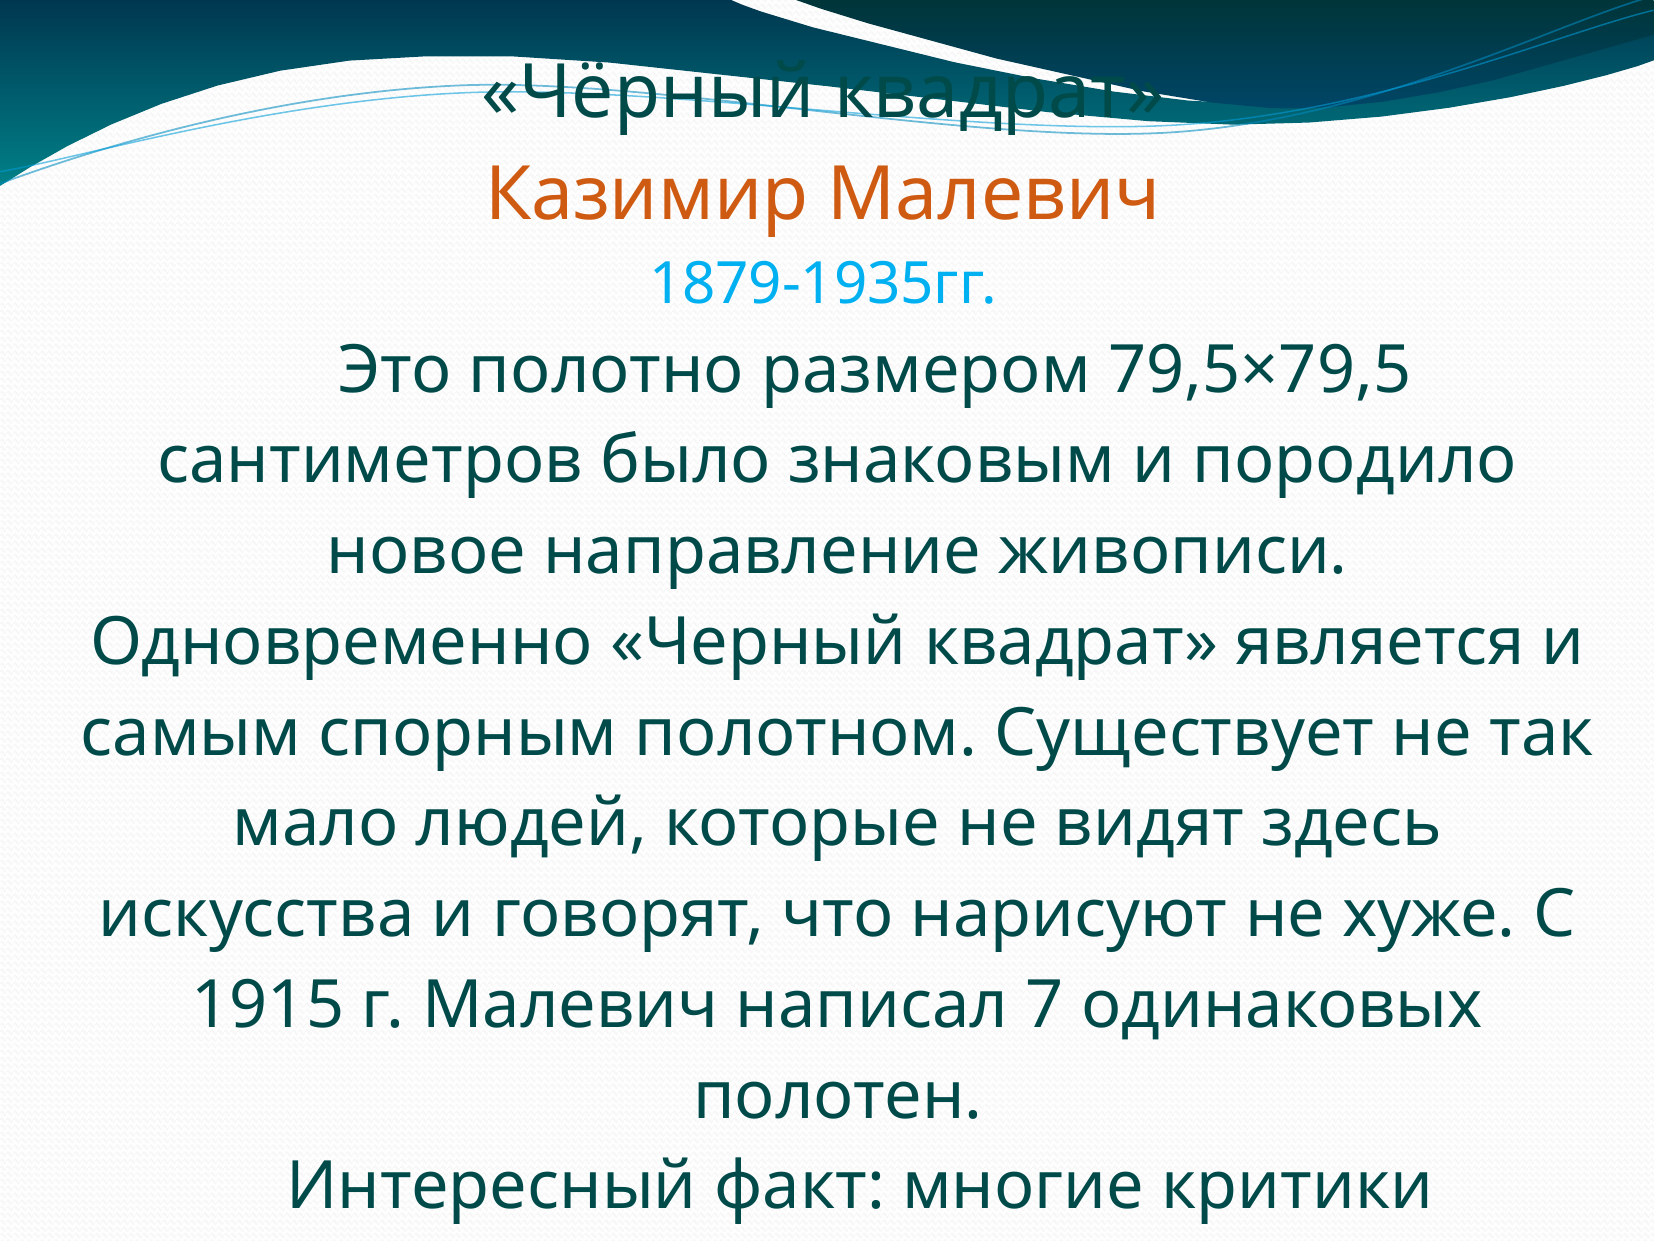

«Чёрный квадрат»
Казимир Малевич
1879-1935гг.
	Это полотно размером 79,5×79,5 сантиметров было знаковым и породило новое направление живописи. Одновременно «Черный квадрат» является и самым спорным полотном. Существует не так мало людей, которые не видят здесь искусства и говорят, что нарисуют не хуже. С 1915 г. Малевич написал 7 одинаковых полотен.
	Интересный факт: многие критики предполагают, что Малевич изначально рисовал другую картину, а впоследствии замазал ее черной краской. Исследования на предмет нахождения проводились неоднократно, но искусствоведы возмутились аргументирую это тем, что картине может быть нанесен непоправимый вред.